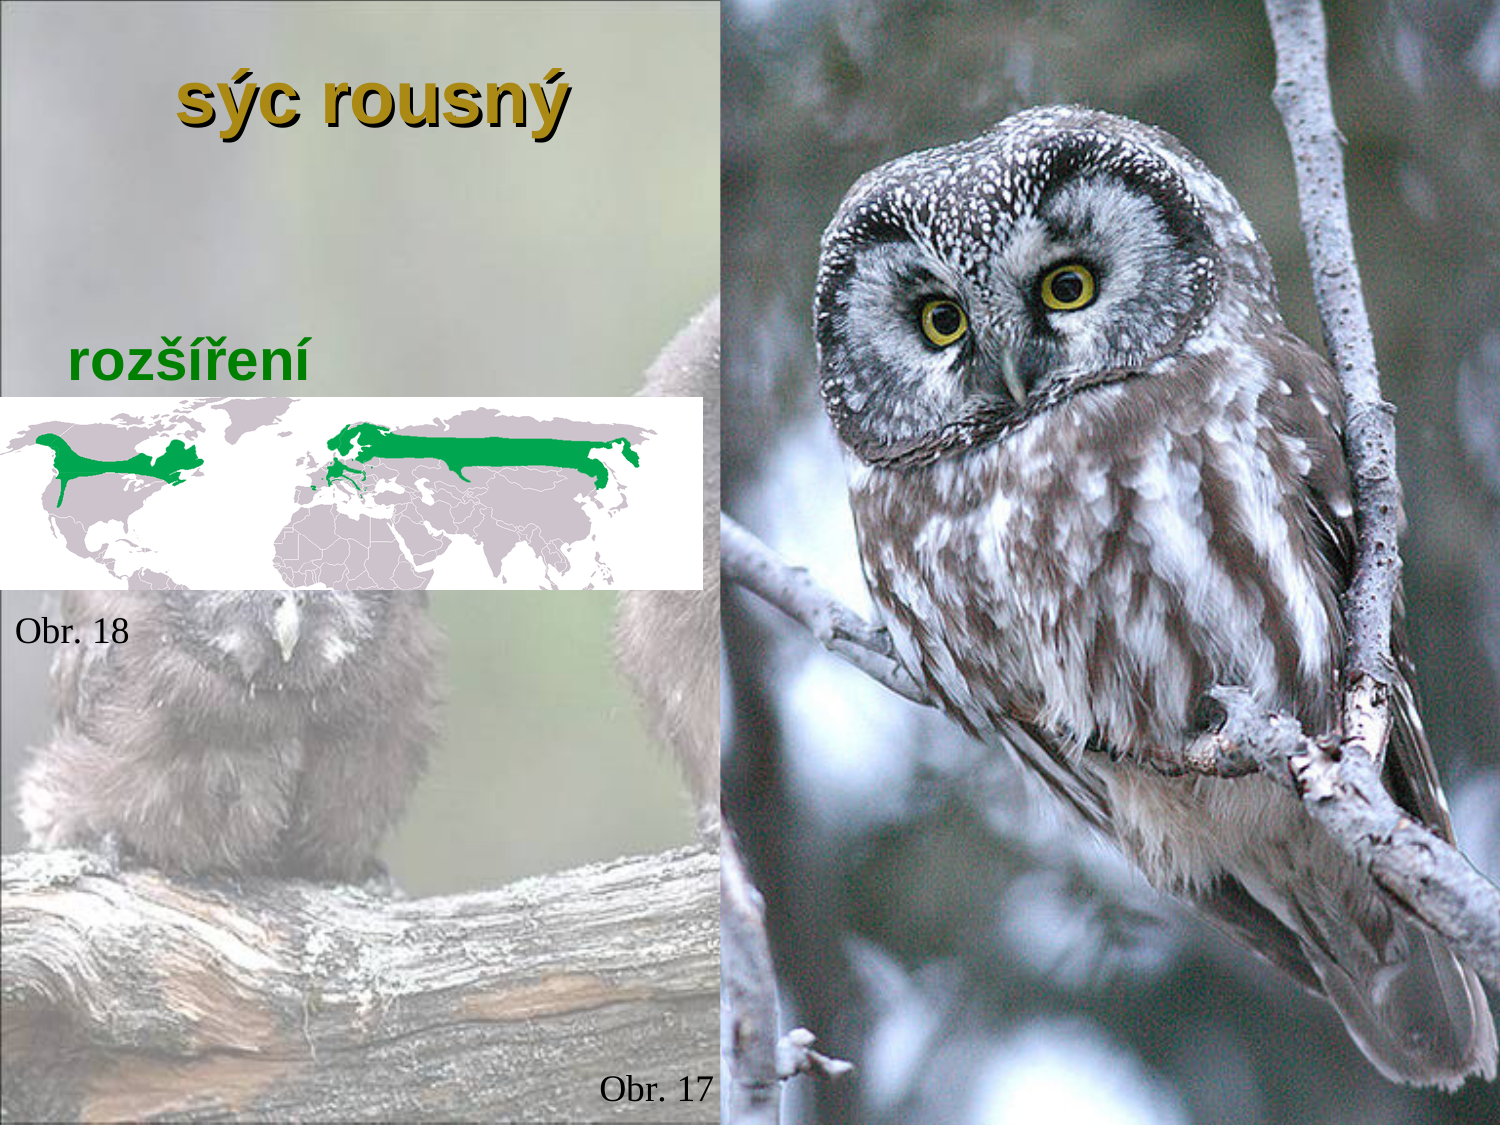

# sýc rousný
rozšíření
Obr. 18
Obr. 17